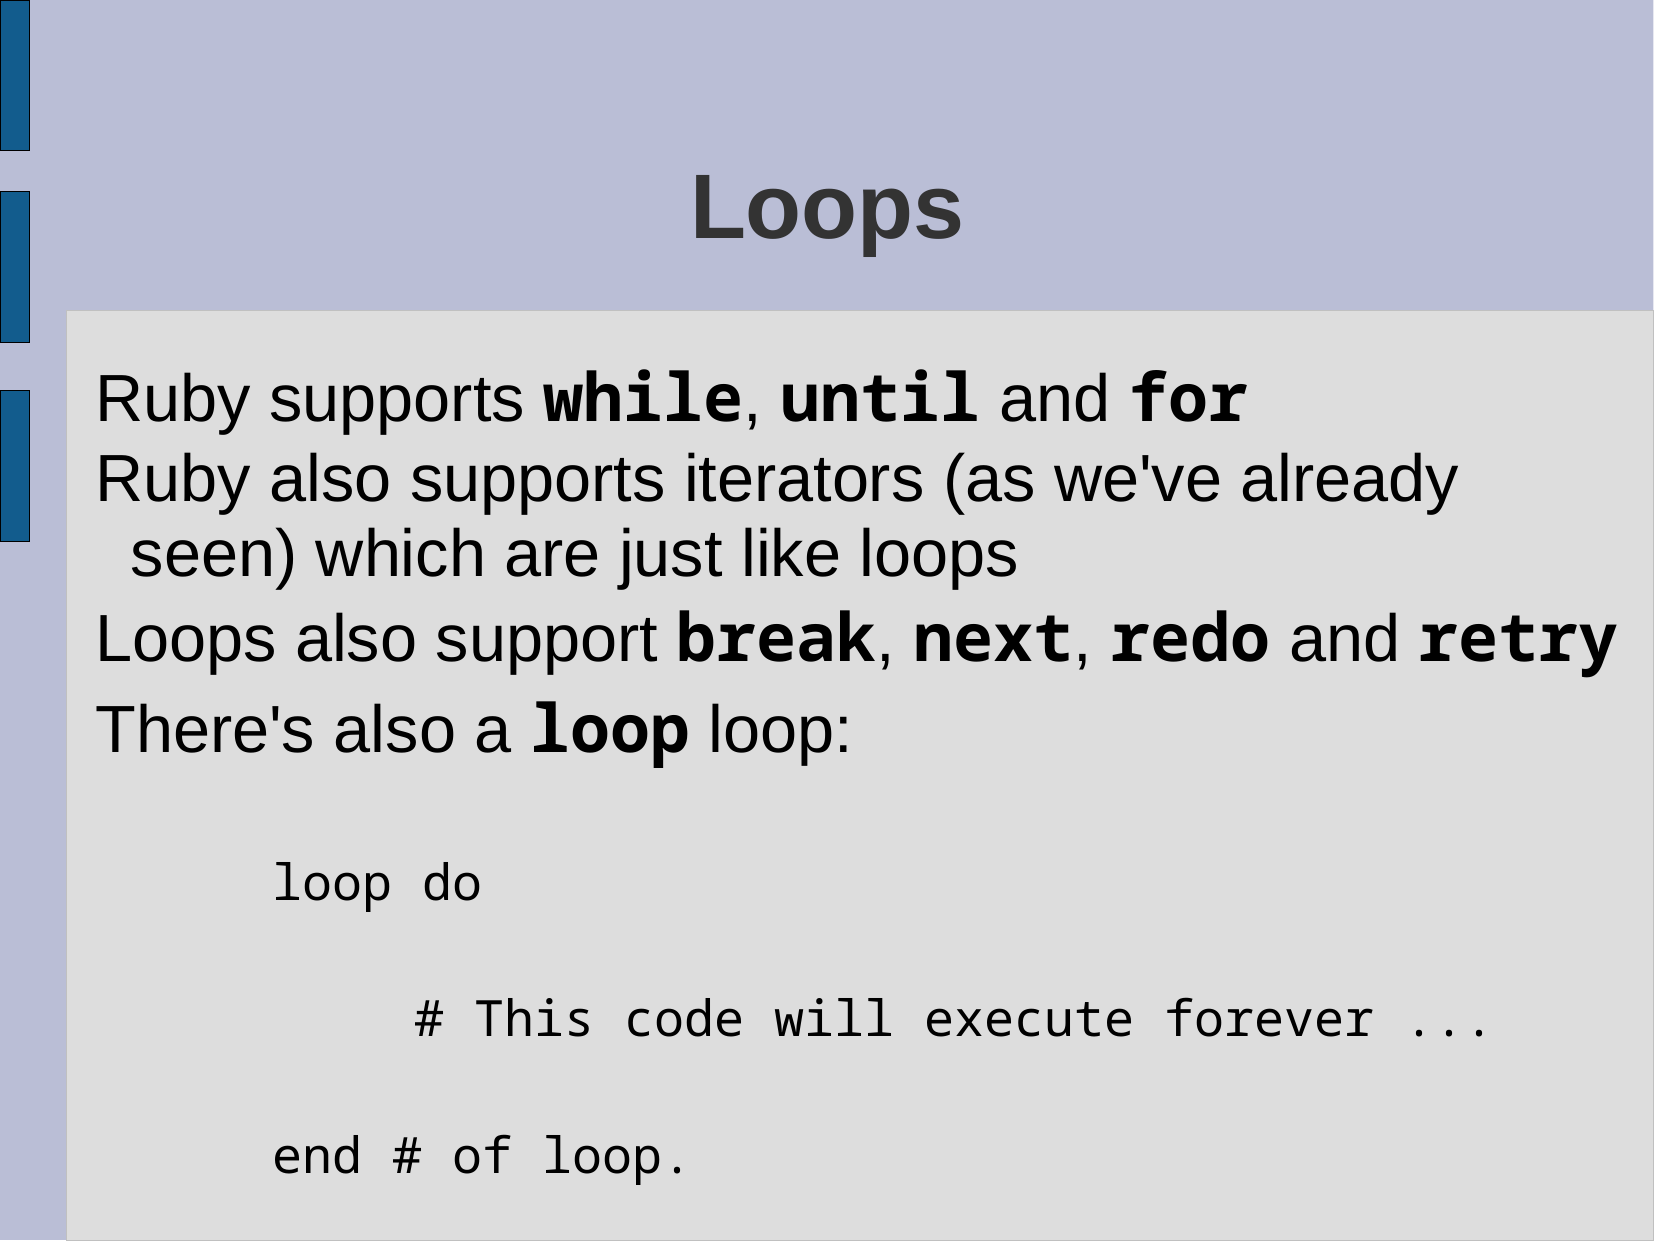

# Loops
Ruby supports while, until and for
Ruby also supports iterators (as we've already seen) which are just like loops
Loops also support break, next, redo and retry
There's also a loop loop:
loop do
# This code will execute forever ...
end # of loop.